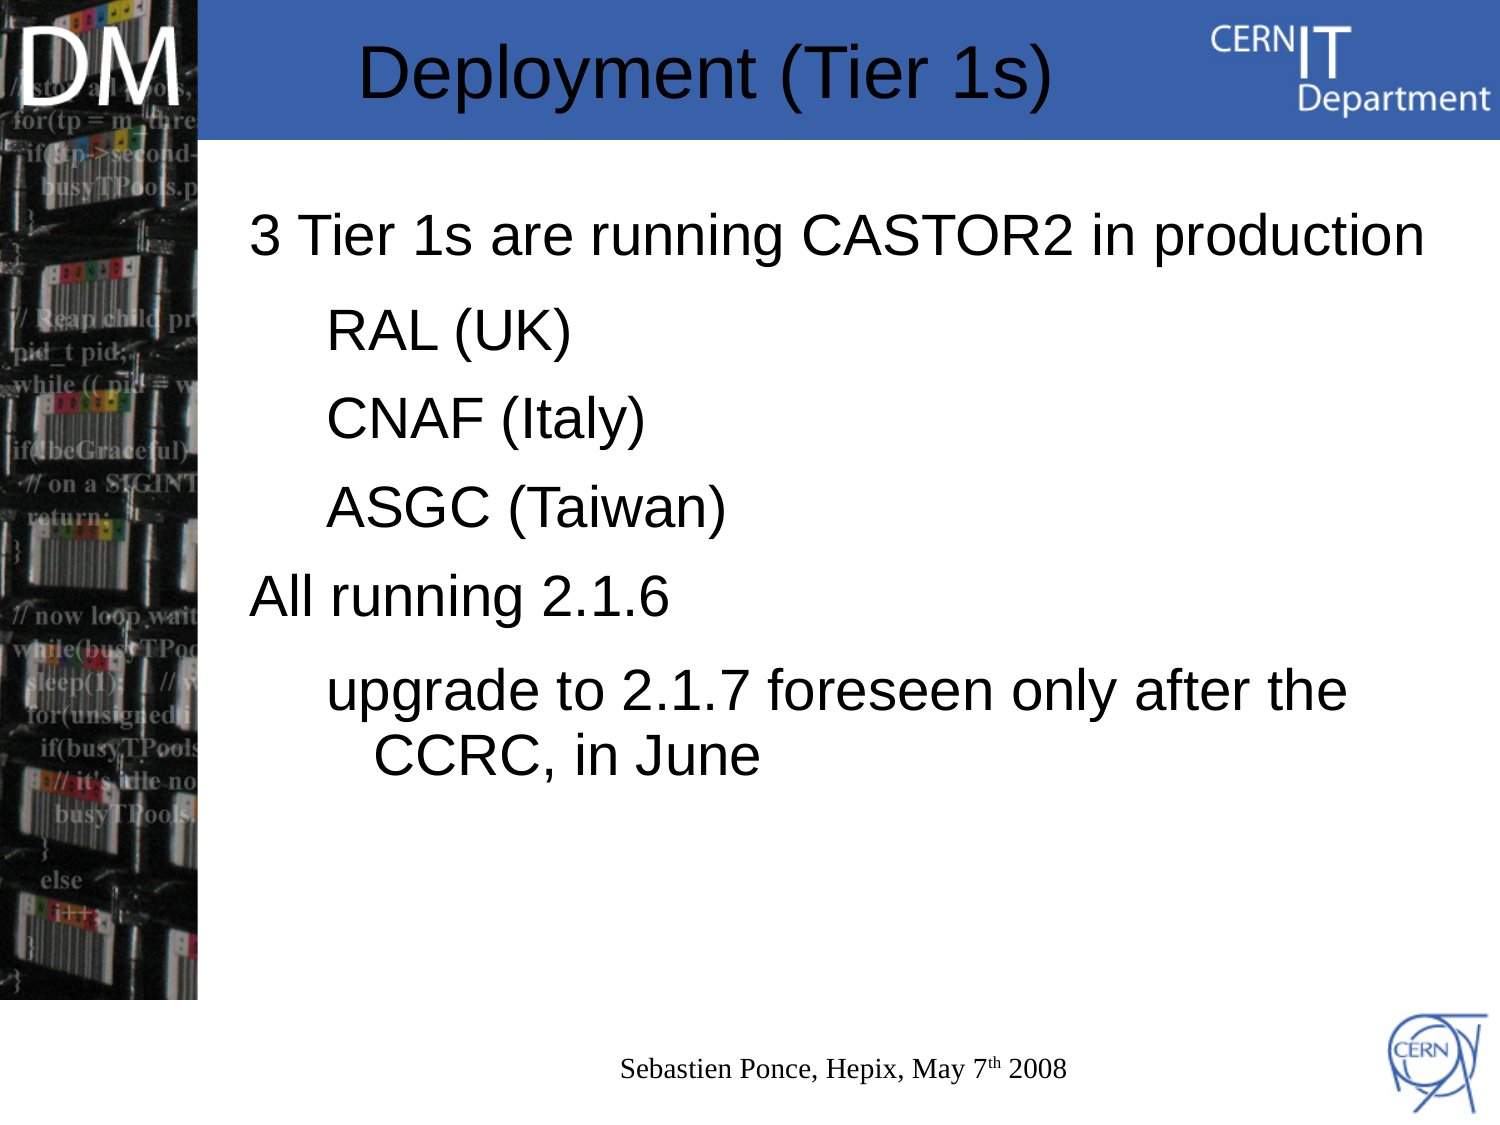

# Deployment (Tier 1s)
3 Tier 1s are running CASTOR2 in production
RAL (UK)
CNAF (Italy)
ASGC (Taiwan)
All running 2.1.6
upgrade to 2.1.7 foreseen only after the CCRC, in June